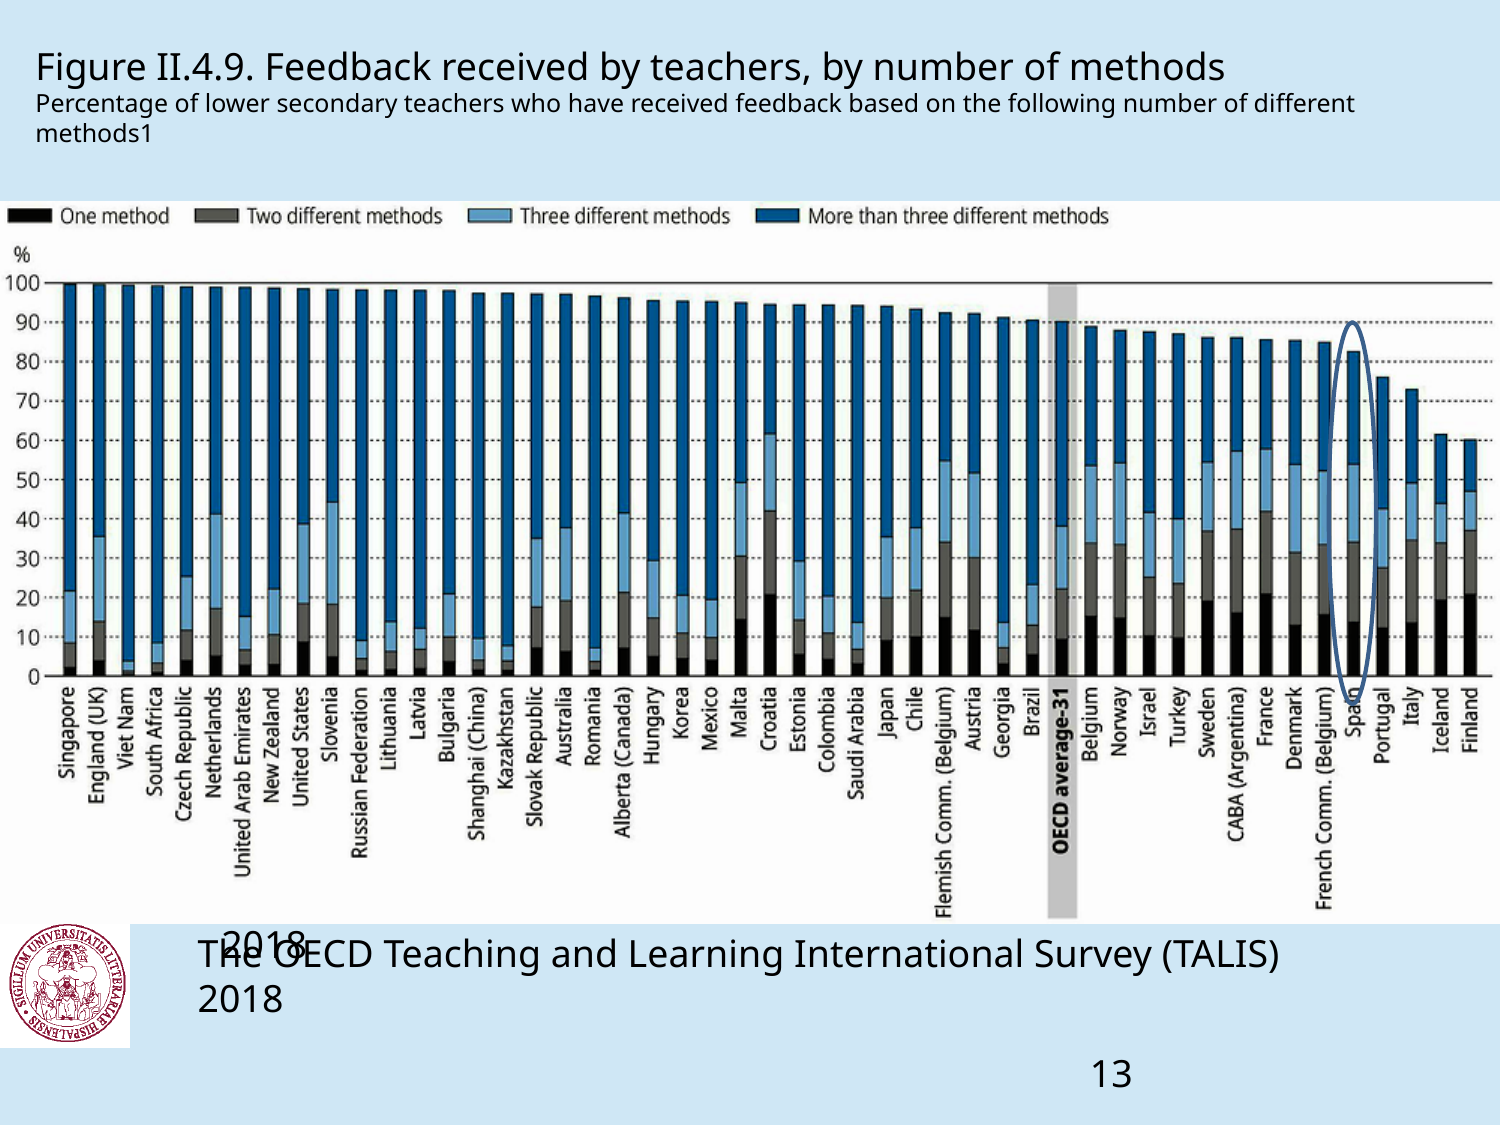

Figure II.4.9. Feedback received by teachers, by number of methods
Percentage of lower secondary teachers who have received feedback based on the following number of different methods1
The OECD Teaching and Learning International Survey (TALIS). 2018
The OECD Teaching and Learning International Survey (TALIS) 2018